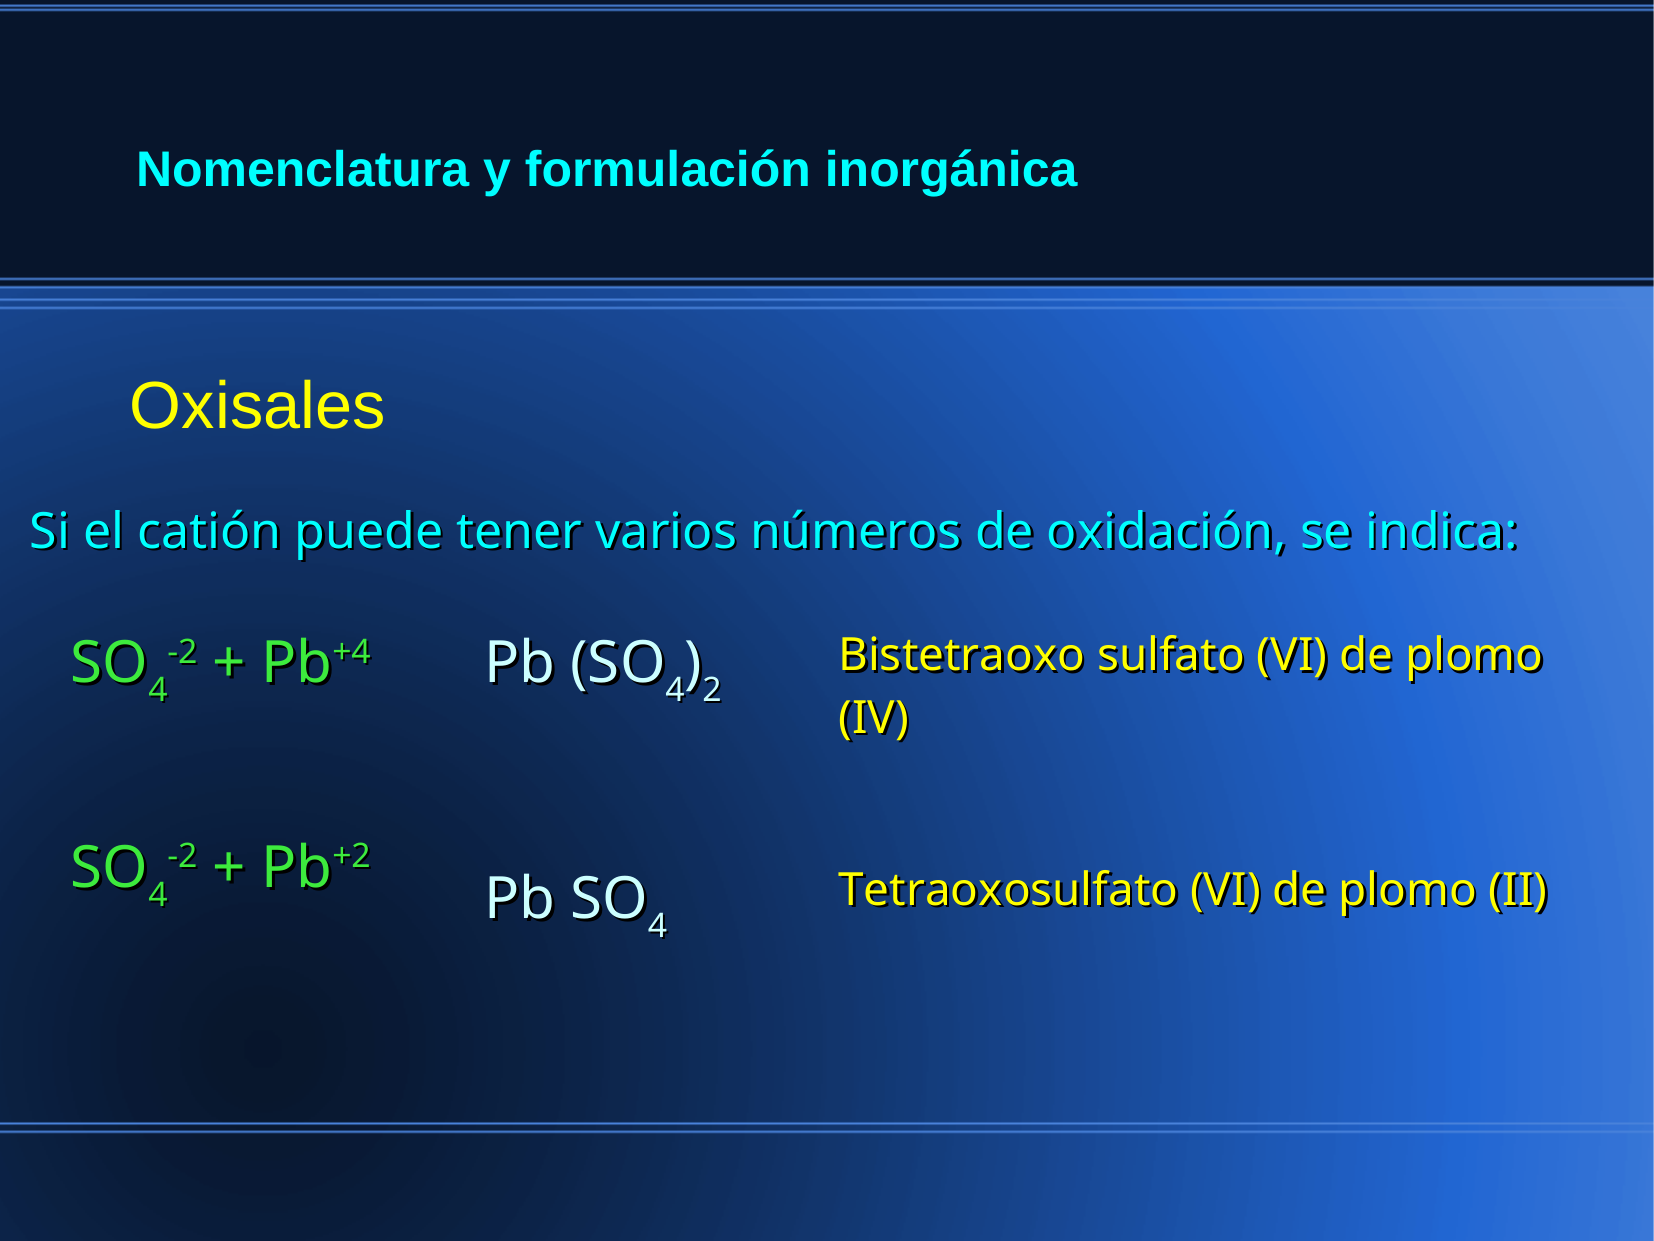

Nomenclatura y formulación inorgánica
# Oxisales
Si el catión puede tener varios números de oxidación, se indica:
SO4-2 + Pb+4
Pb (SO4)2
Bistetraoxo sulfato (VI) de plomo (IV)
SO4-2 + Pb+2
Pb SO4
Tetraoxosulfato (VI) de plomo (II)